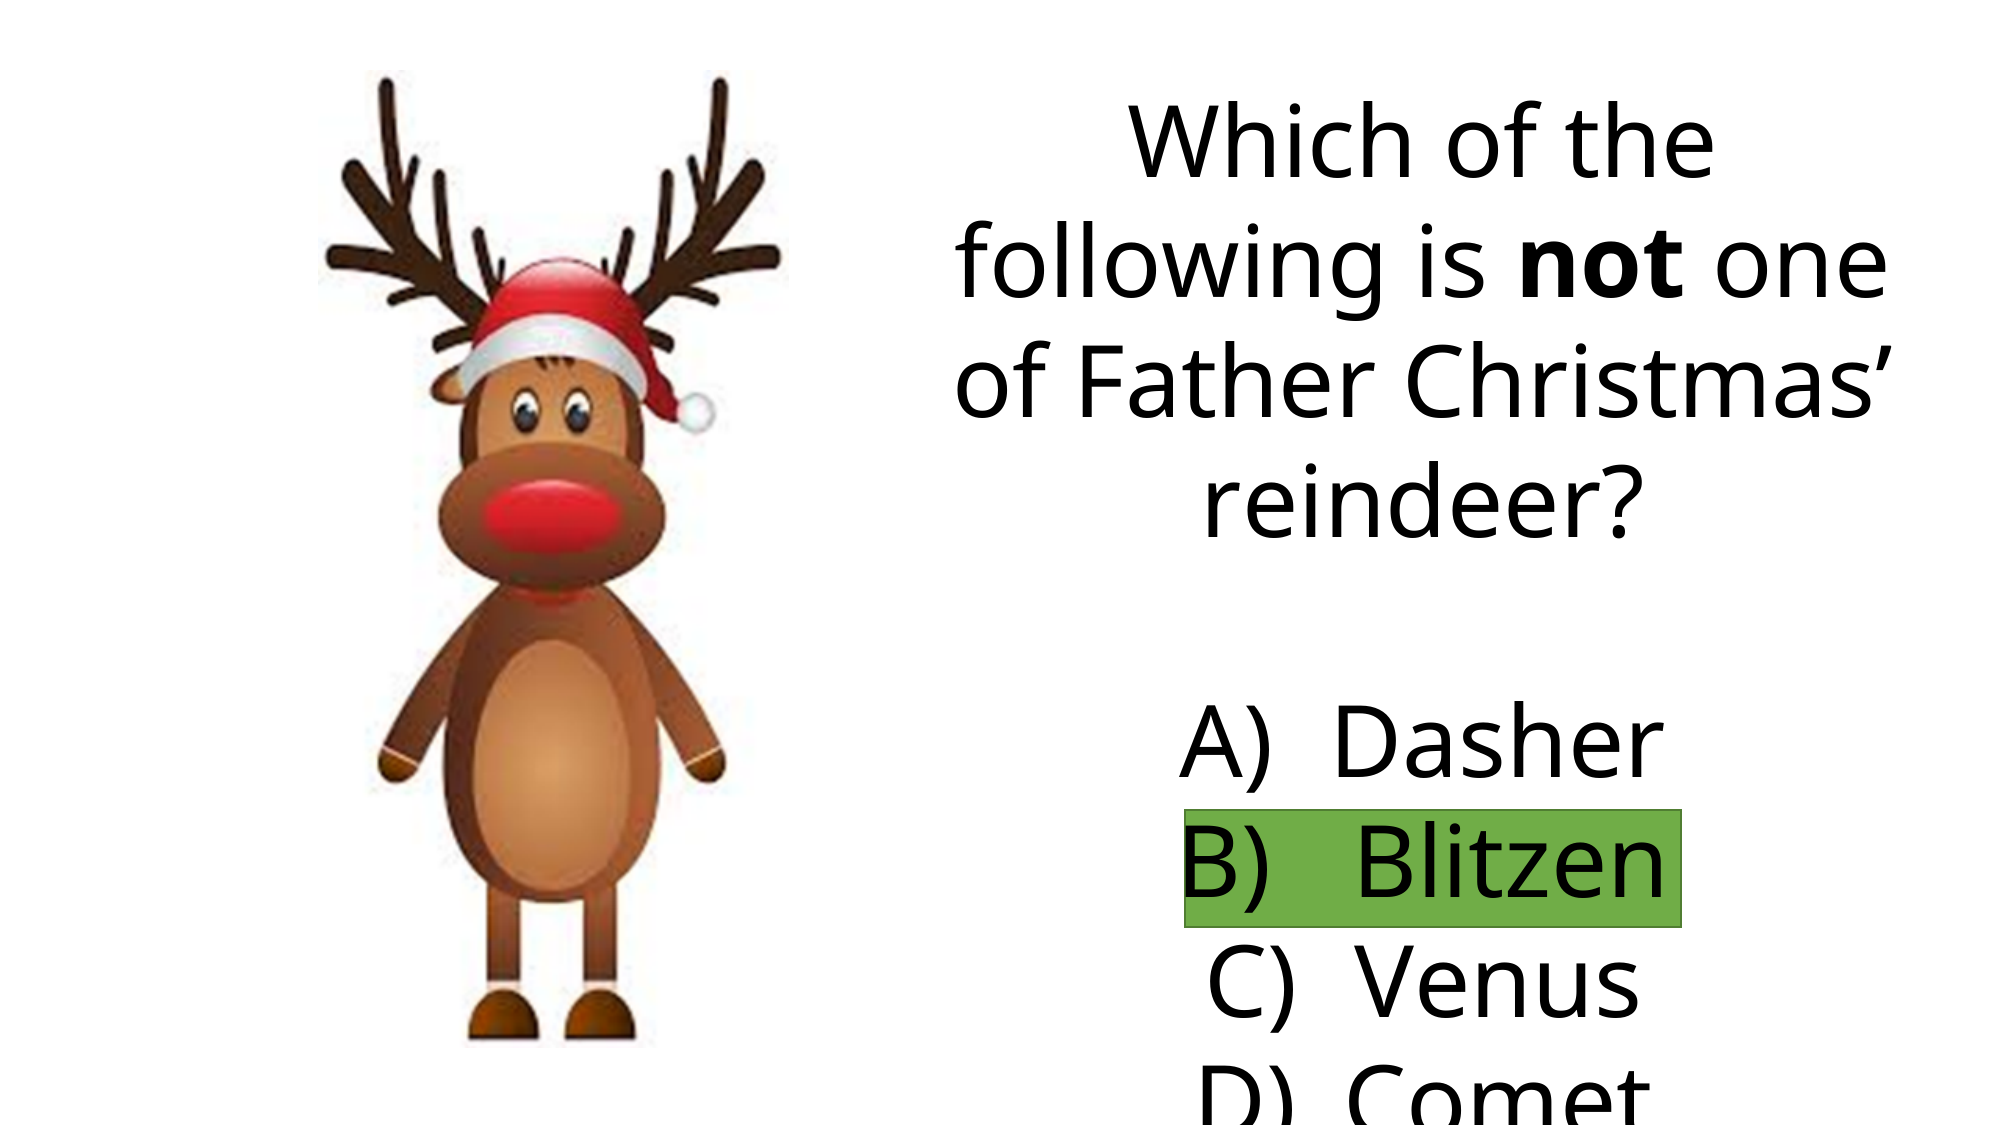

Which of the following is not one of Father Christmas’ reindeer?
Dasher
 Blitzen
Venus
Comet